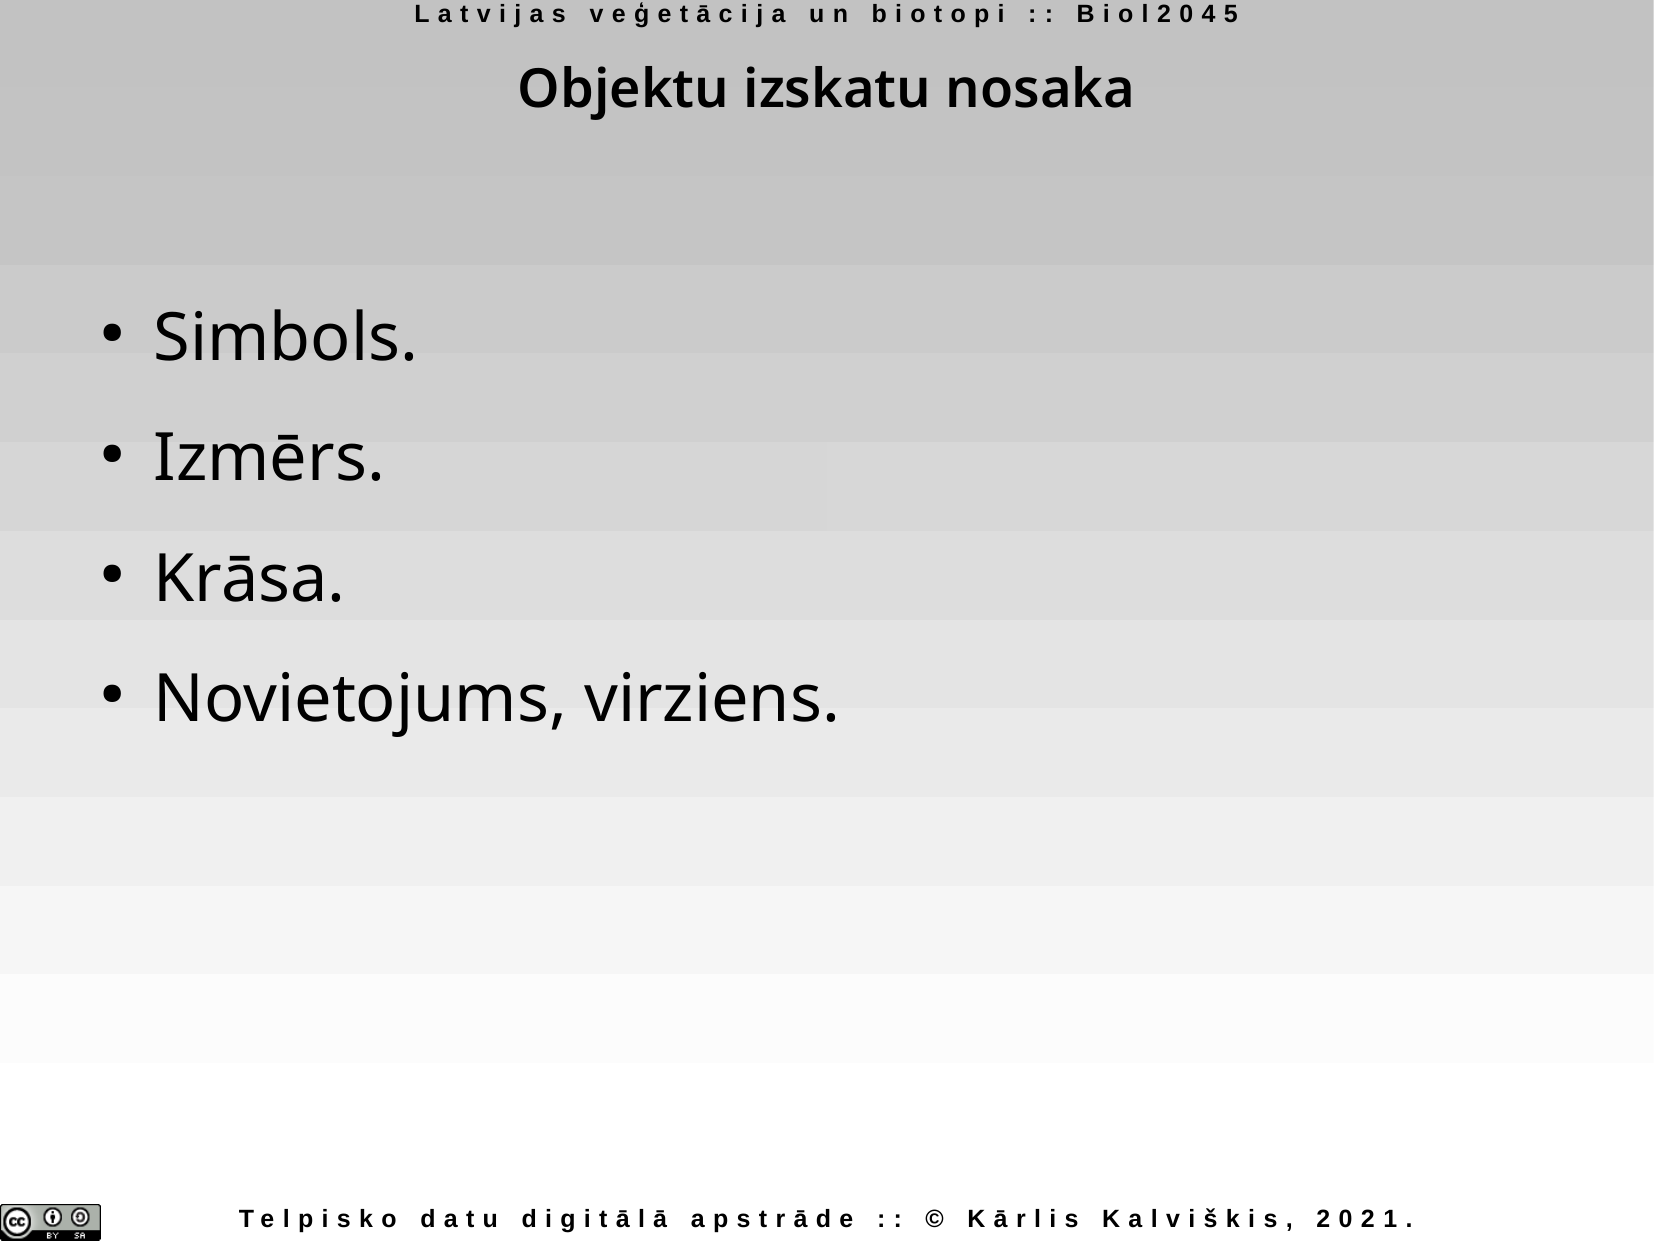

# Objektu izskatu nosaka
Simbols.
Izmērs.
Krāsa.
Novietojums, virziens.